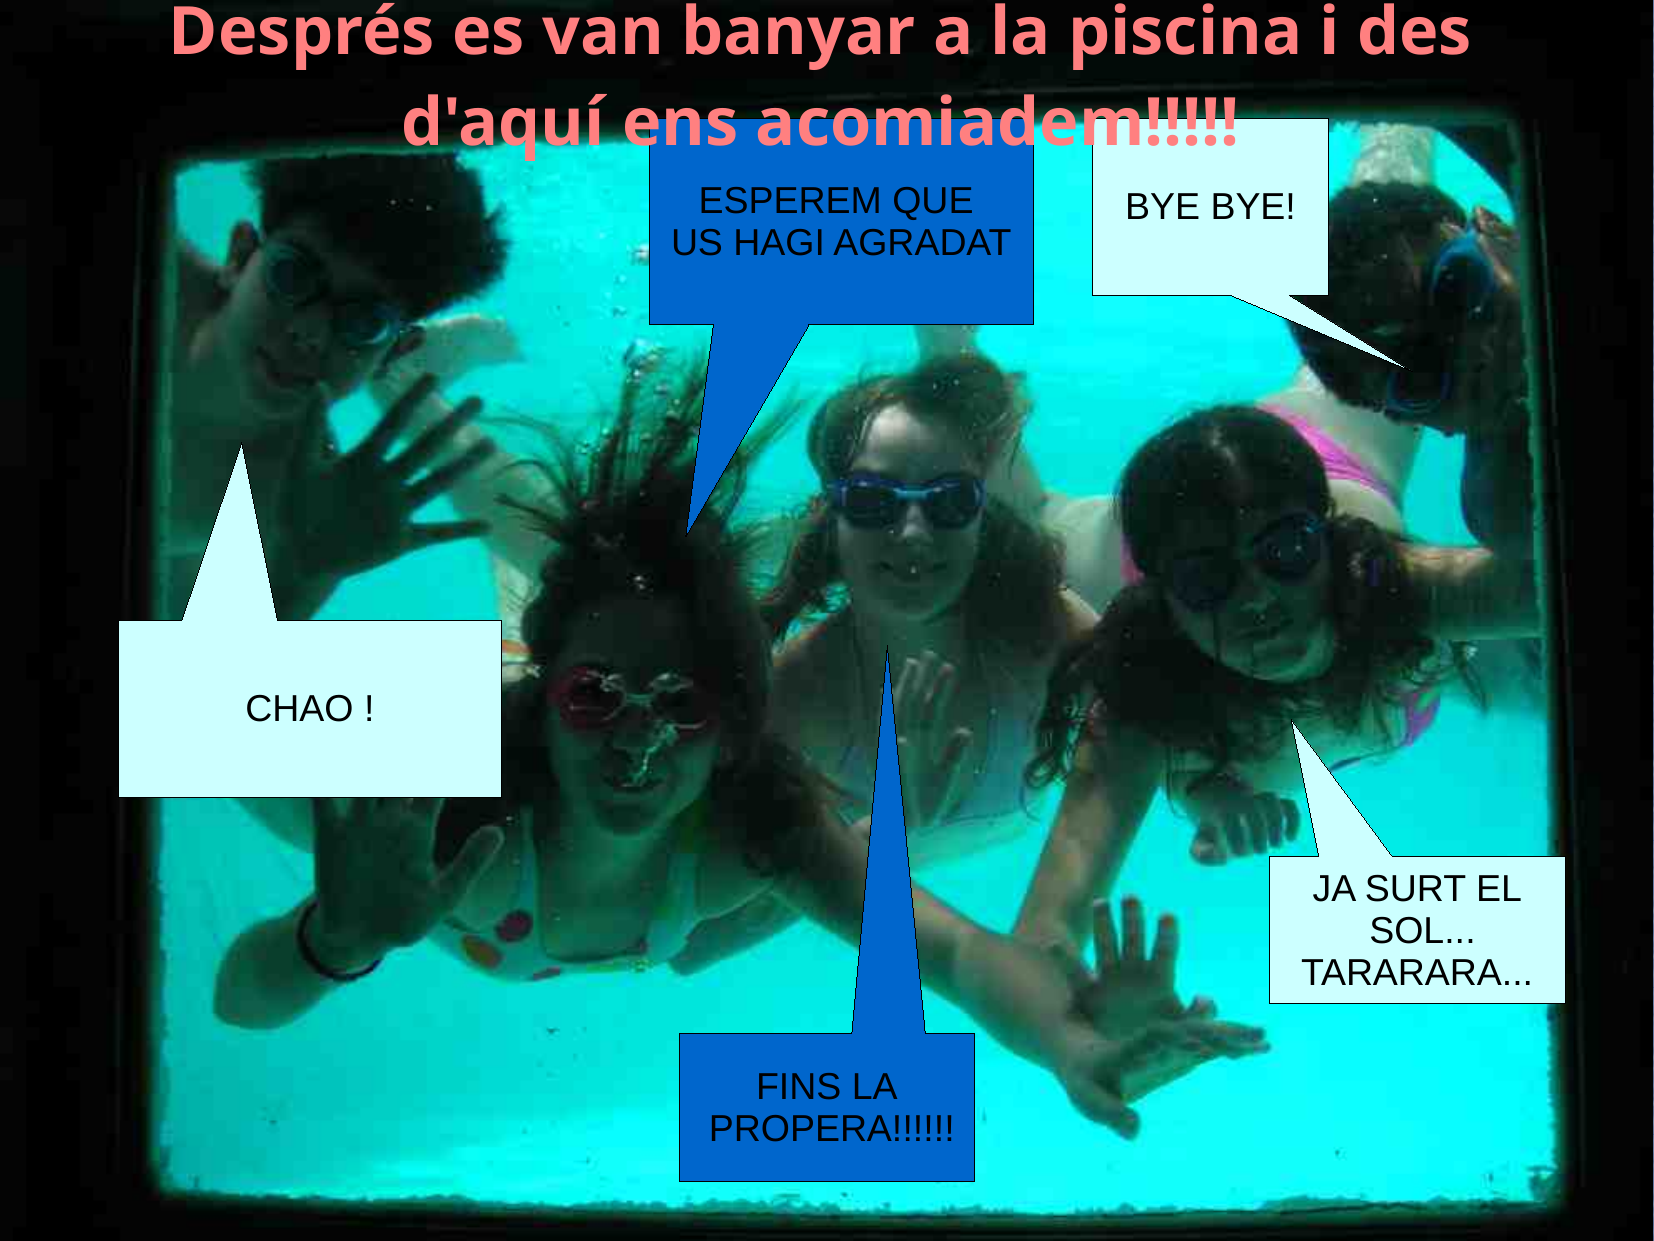

# Després es van banyar a la piscina i des d'aquí ens acomiadem!!!!!
ESPEREM QUE
US HAGI AGRADAT
BYE BYE!
CHAO !
JA SURT EL
 SOL...
TARARARA...
FINS LA
 PROPERA!!!!!!